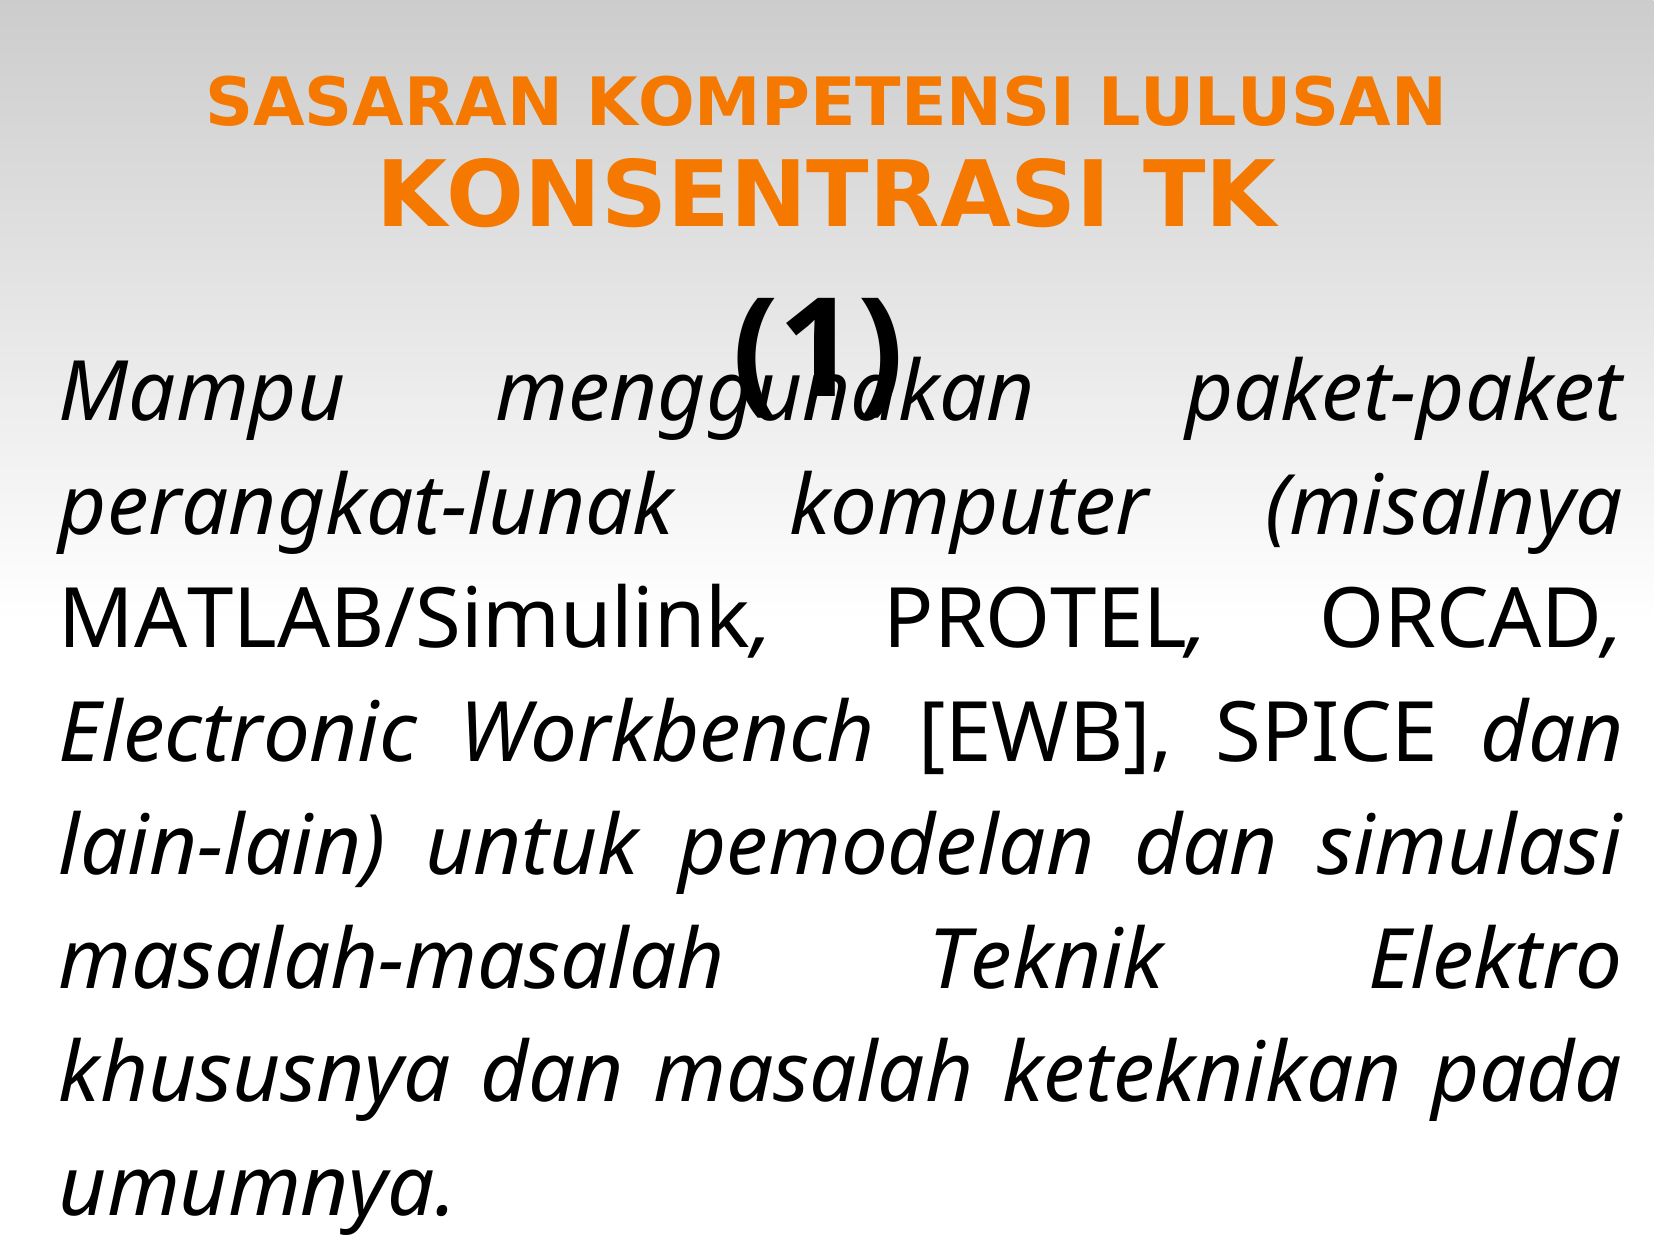

# SASARAN KOMPETENSI LULUSAN KONSENTRASI TK
(1)
Mampu menggunakan paket-paket perangkat-lunak komputer (misalnya MATLAB/Simulink, PROTEL, ORCAD, Electronic Workbench [EWB], SPICE dan lain-lain) untuk pemodelan dan simulasi masalah-masalah Teknik Elektro khususnya dan masalah keteknikan pada umumnya.